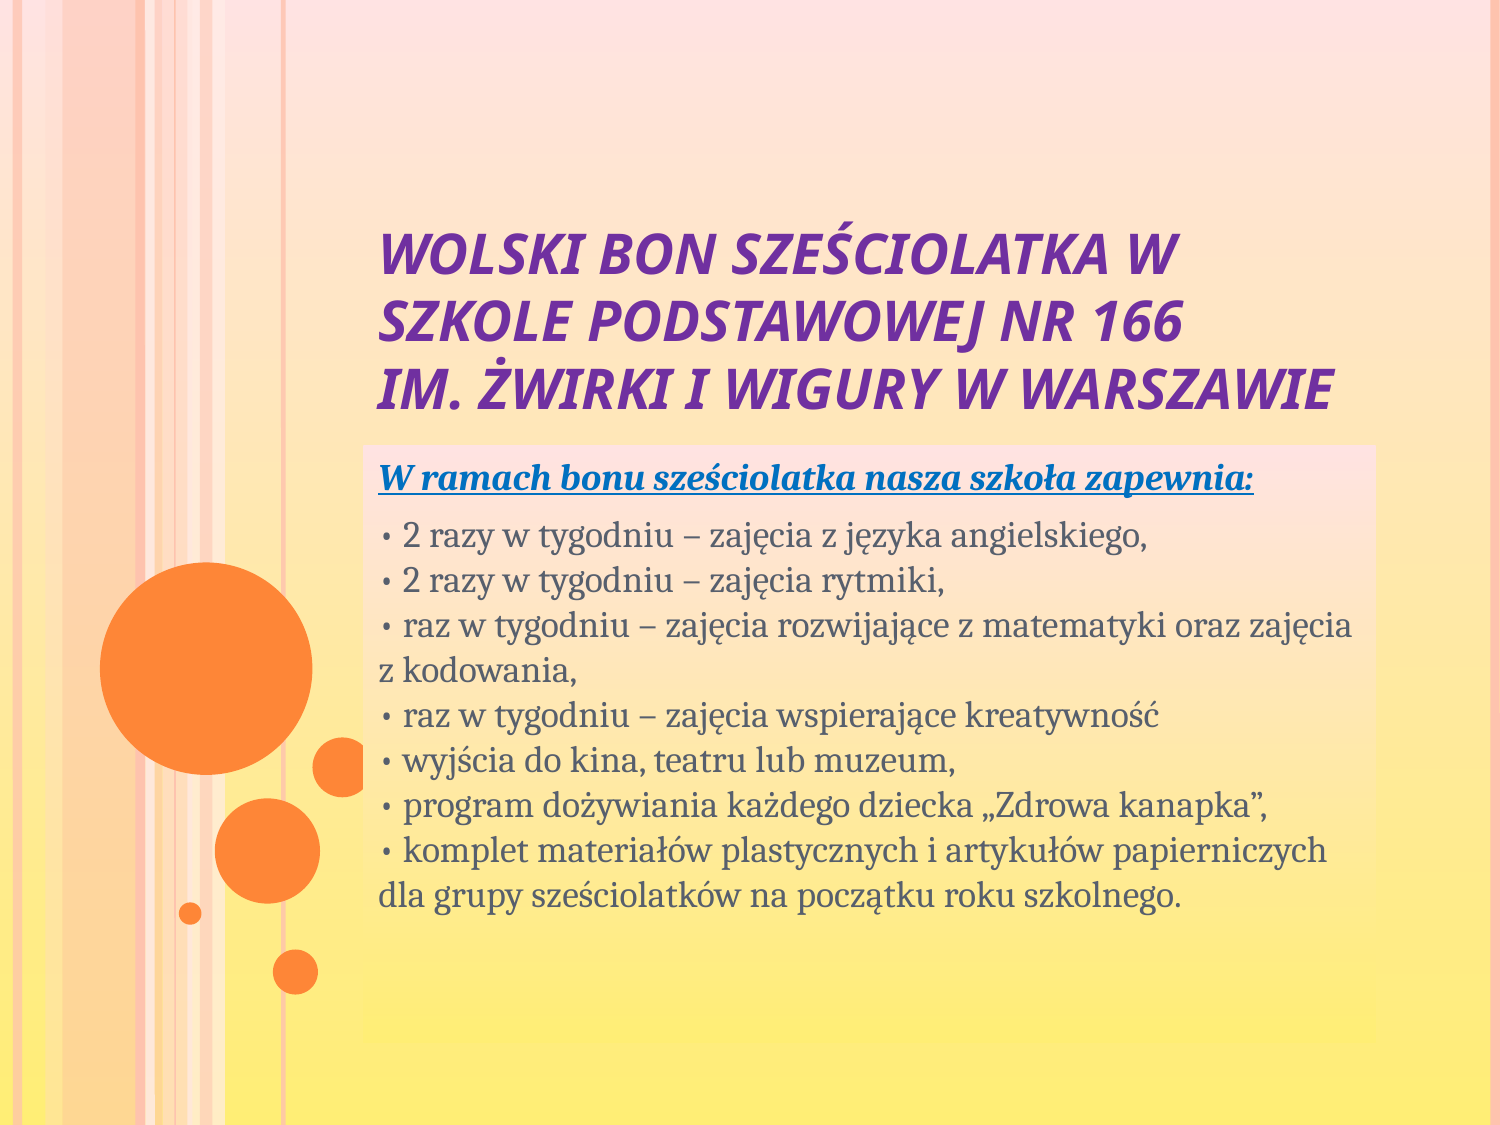

# WOLSKI BON SZEŚCIOLATKA W SZKOLE PODSTAWOWEJ NR 166 IM. ŻWIRKI I WIGURY W WARSZAWIE
W ramach bonu sześciolatka nasza szkoła zapewnia:
• 2 razy w tygodniu – zajęcia z języka angielskiego,
• 2 razy w tygodniu – zajęcia rytmiki,
• raz w tygodniu – zajęcia rozwijające z matematyki oraz zajęcia z kodowania,
• raz w tygodniu – zajęcia wspierające kreatywność
• wyjścia do kina, teatru lub muzeum,
• program dożywiania każdego dziecka „Zdrowa kanapka”,
• komplet materiałów plastycznych i artykułów papierniczych dla grupy sześciolatków na początku roku szkolnego.